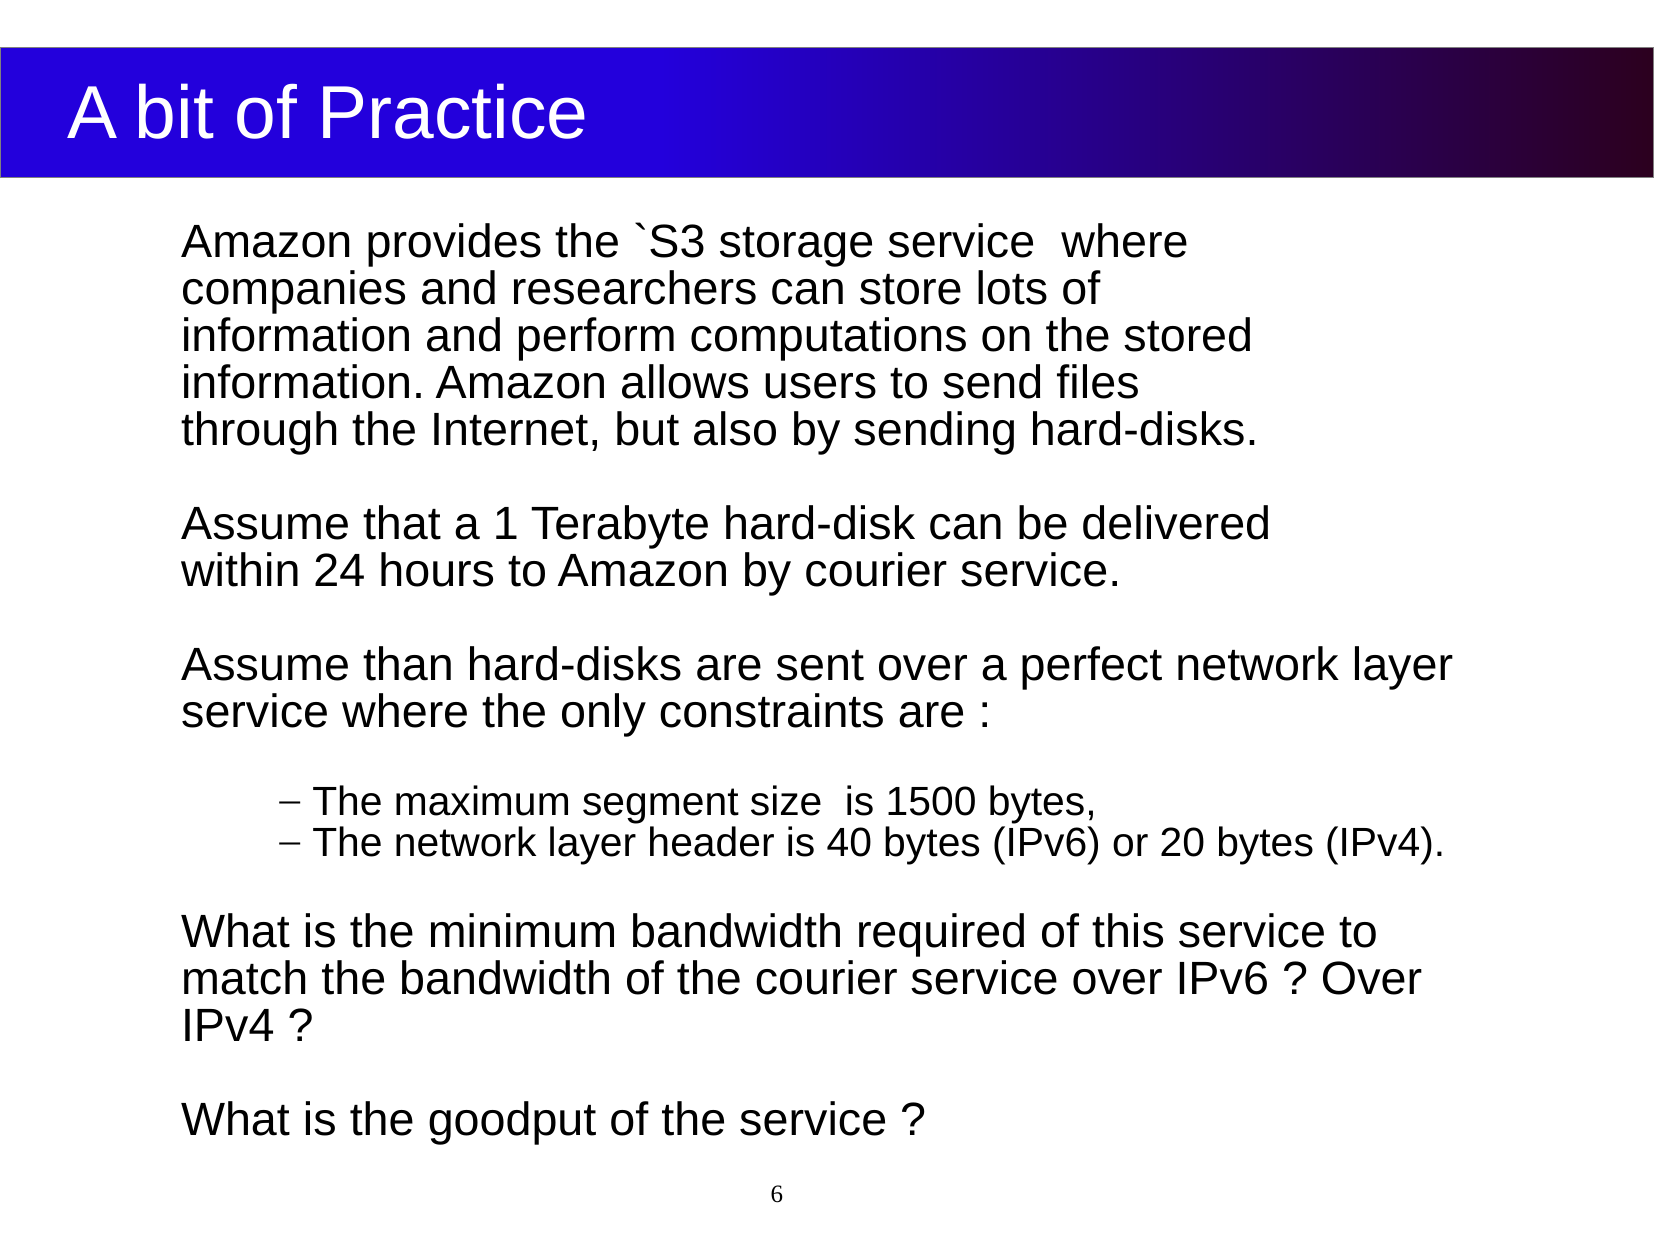

# A bit of Practice
Amazon provides the `S3 storage service where
companies and researchers can store lots of
information and perform computations on the stored
information. Amazon allows users to send files
through the Internet, but also by sending hard-disks.
Assume that a 1 Terabyte hard-disk can be delivered
within 24 hours to Amazon by courier service.
Assume than hard-disks are sent over a perfect network layer
service where the only constraints are :
The maximum segment size is 1500 bytes,
The network layer header is 40 bytes (IPv6) or 20 bytes (IPv4).
What is the minimum bandwidth required of this service to
match the bandwidth of the courier service over IPv6 ? Over IPv4 ?
What is the goodput of the service ?